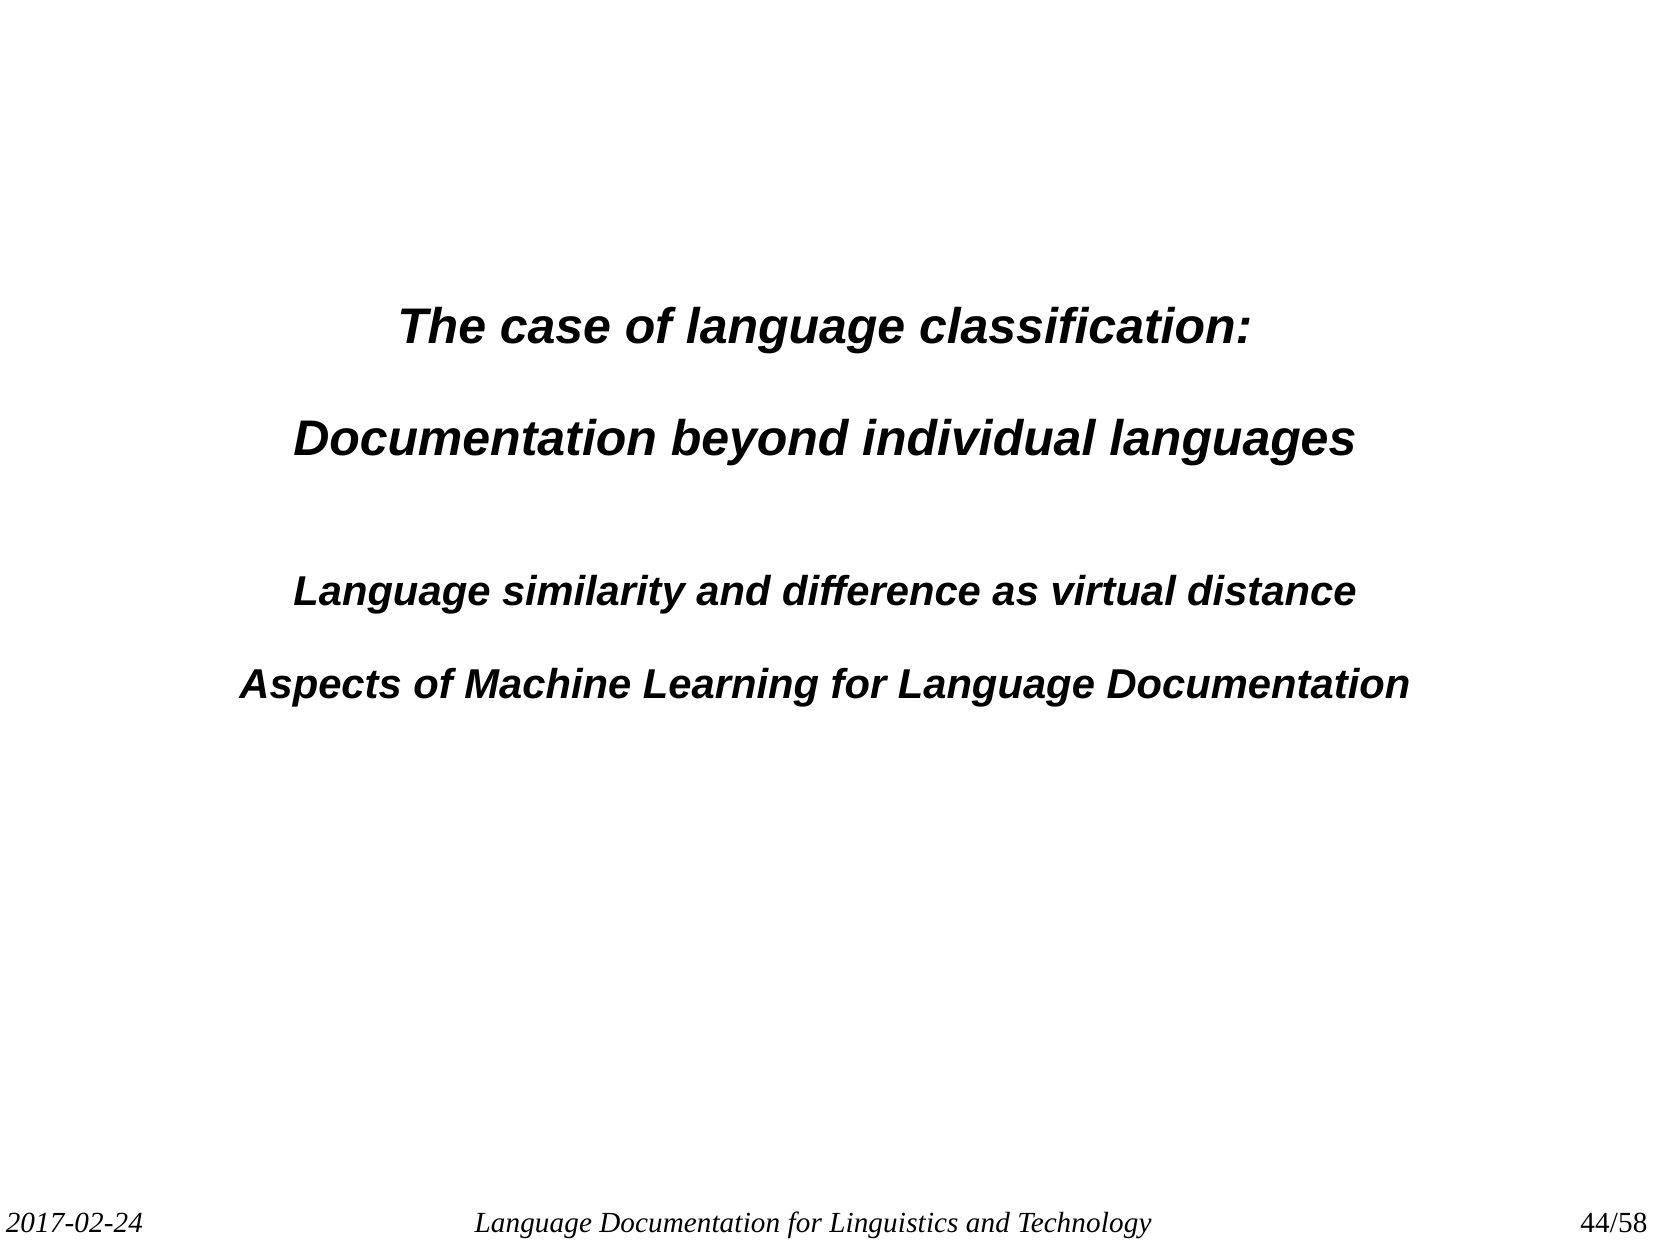

# The case of language classification: Documentation beyond individual languages Language similarity and difference as virtual distance Aspects of Machine Learning for Language Documentation
ELKL-4, U Agra, 2016-02-25_27
D. Gibbon: What can endangered languages teach the language technologies?
44